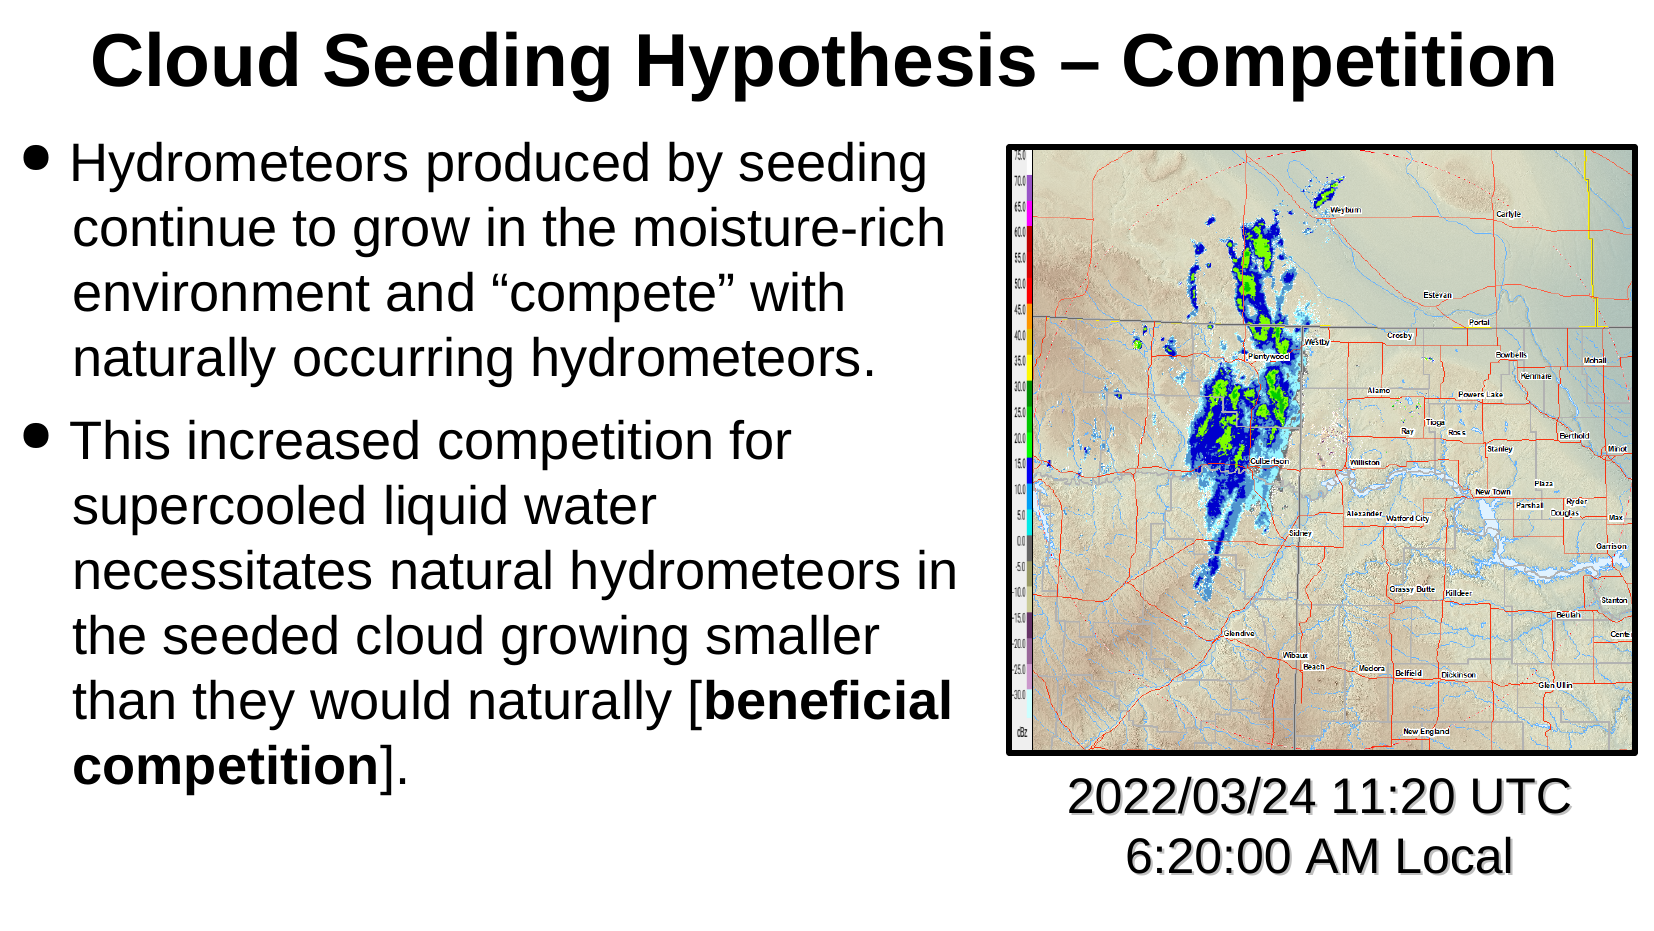

# Cloud Seeding Hypothesis – Competition
 Hydrometeors produced by seeding continue to grow in the moisture-rich environment and “compete” with naturally occurring hydrometeors.
 This increased competition for supercooled liquid water necessitates natural hydrometeors in the seeded cloud growing smaller than they would naturally [beneficial competition].
2022/03/24 11:20 UTC
6:20:00 AM Local